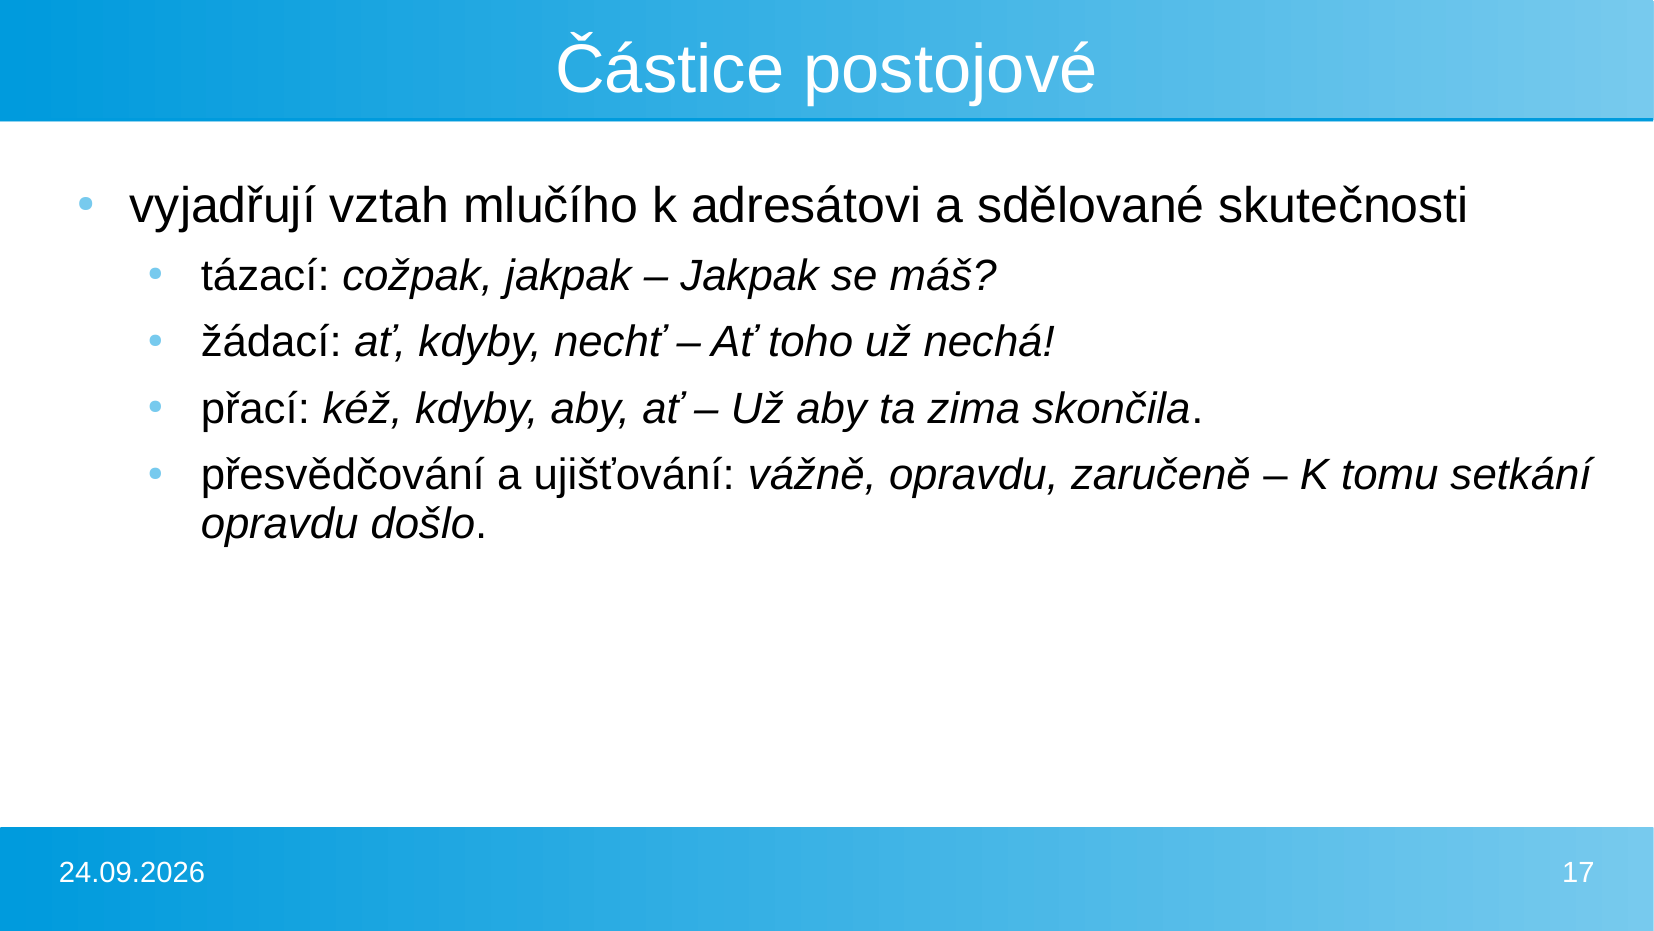

# Částice postojové
vyjadřují vztah mlučího k adresátovi a sdělované skutečnosti
tázací: cožpak, jakpak – Jakpak se máš?
žádací: ať, kdyby, nechť – Ať toho už nechá!
přací: kéž, kdyby, aby, ať – Už aby ta zima skončila.
přesvědčování a ujišťování: vážně, opravdu, zaručeně – K tomu setkání opravdu došlo.
17